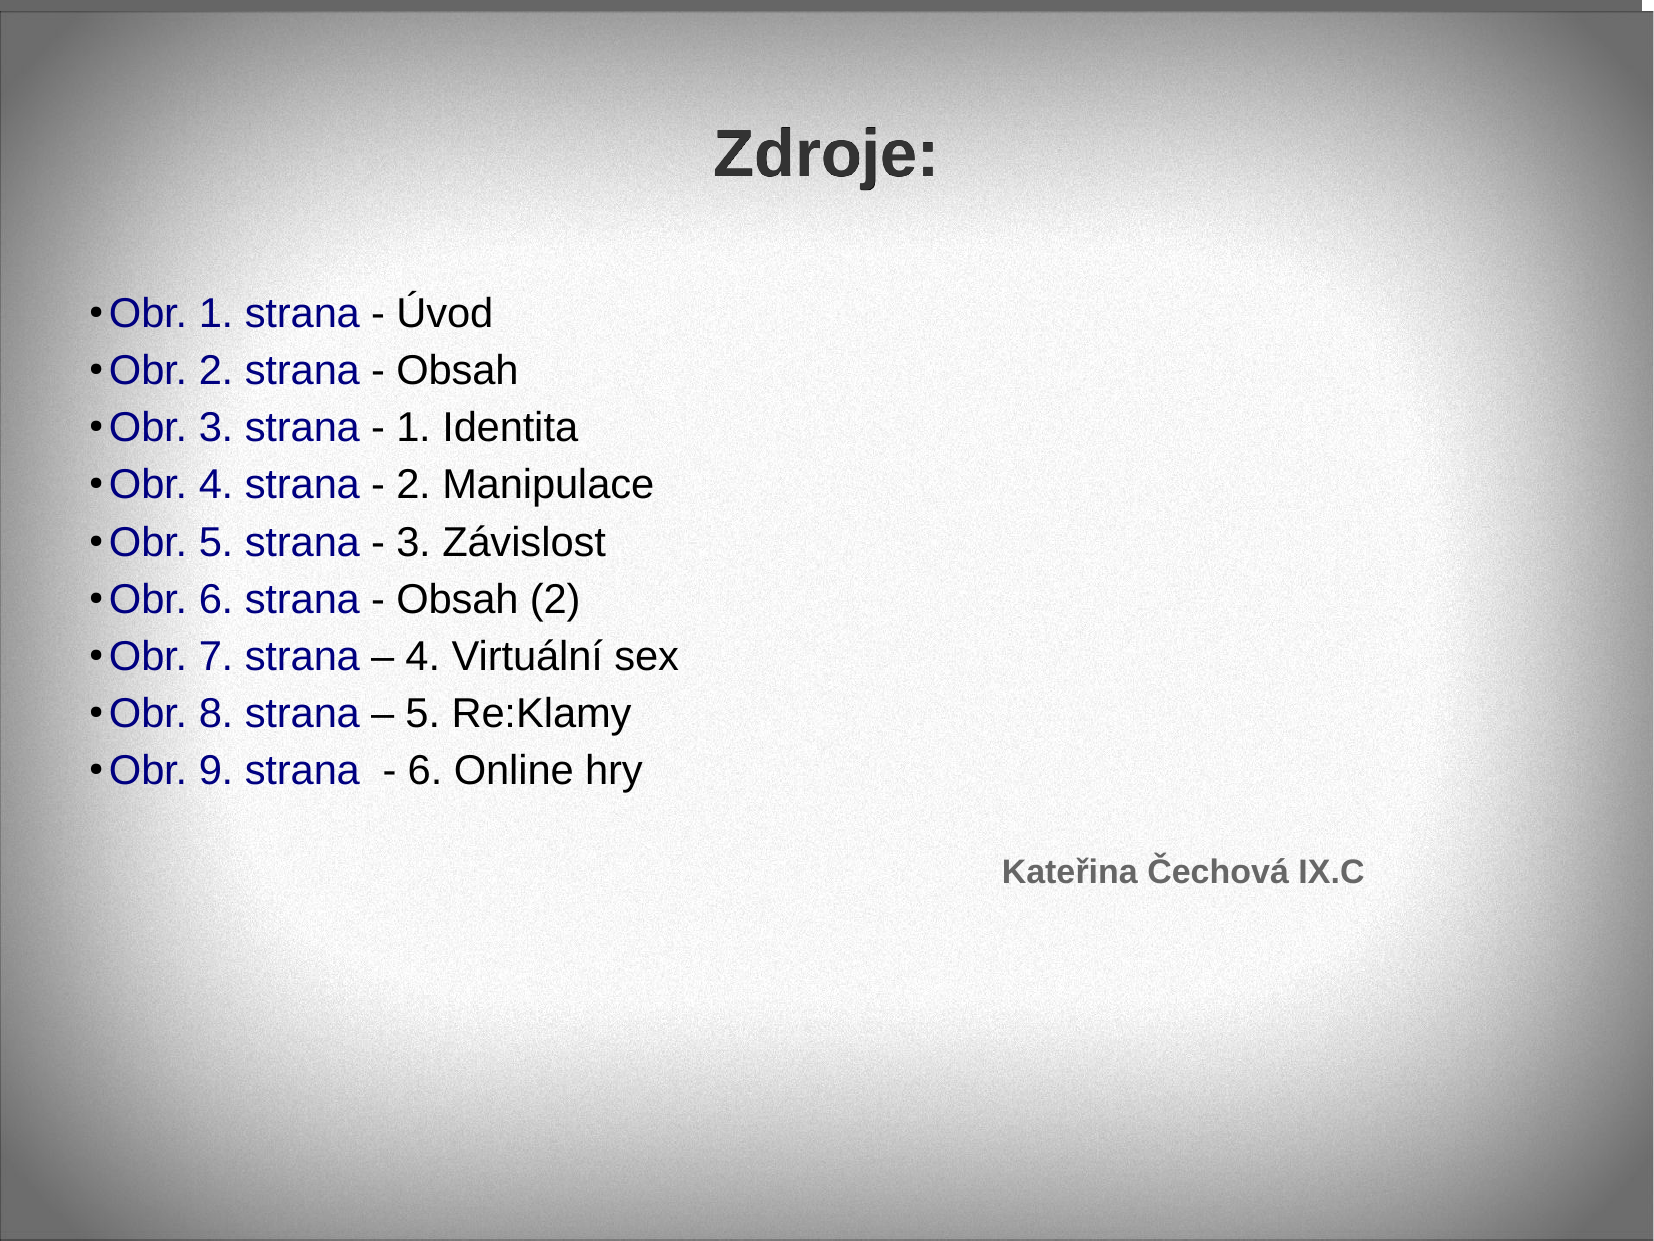

# Zdroje:
Obr. 1. strana - Úvod
Obr. 2. strana - Obsah
Obr. 3. strana - 1. Identita
Obr. 4. strana - 2. Manipulace
Obr. 5. strana - 3. Závislost
Obr. 6. strana - Obsah (2)
Obr. 7. strana – 4. Virtuální sex
Obr. 8. strana – 5. Re:Klamy
Obr. 9. strana - 6. Online hry
 Kateřina Čechová IX.C